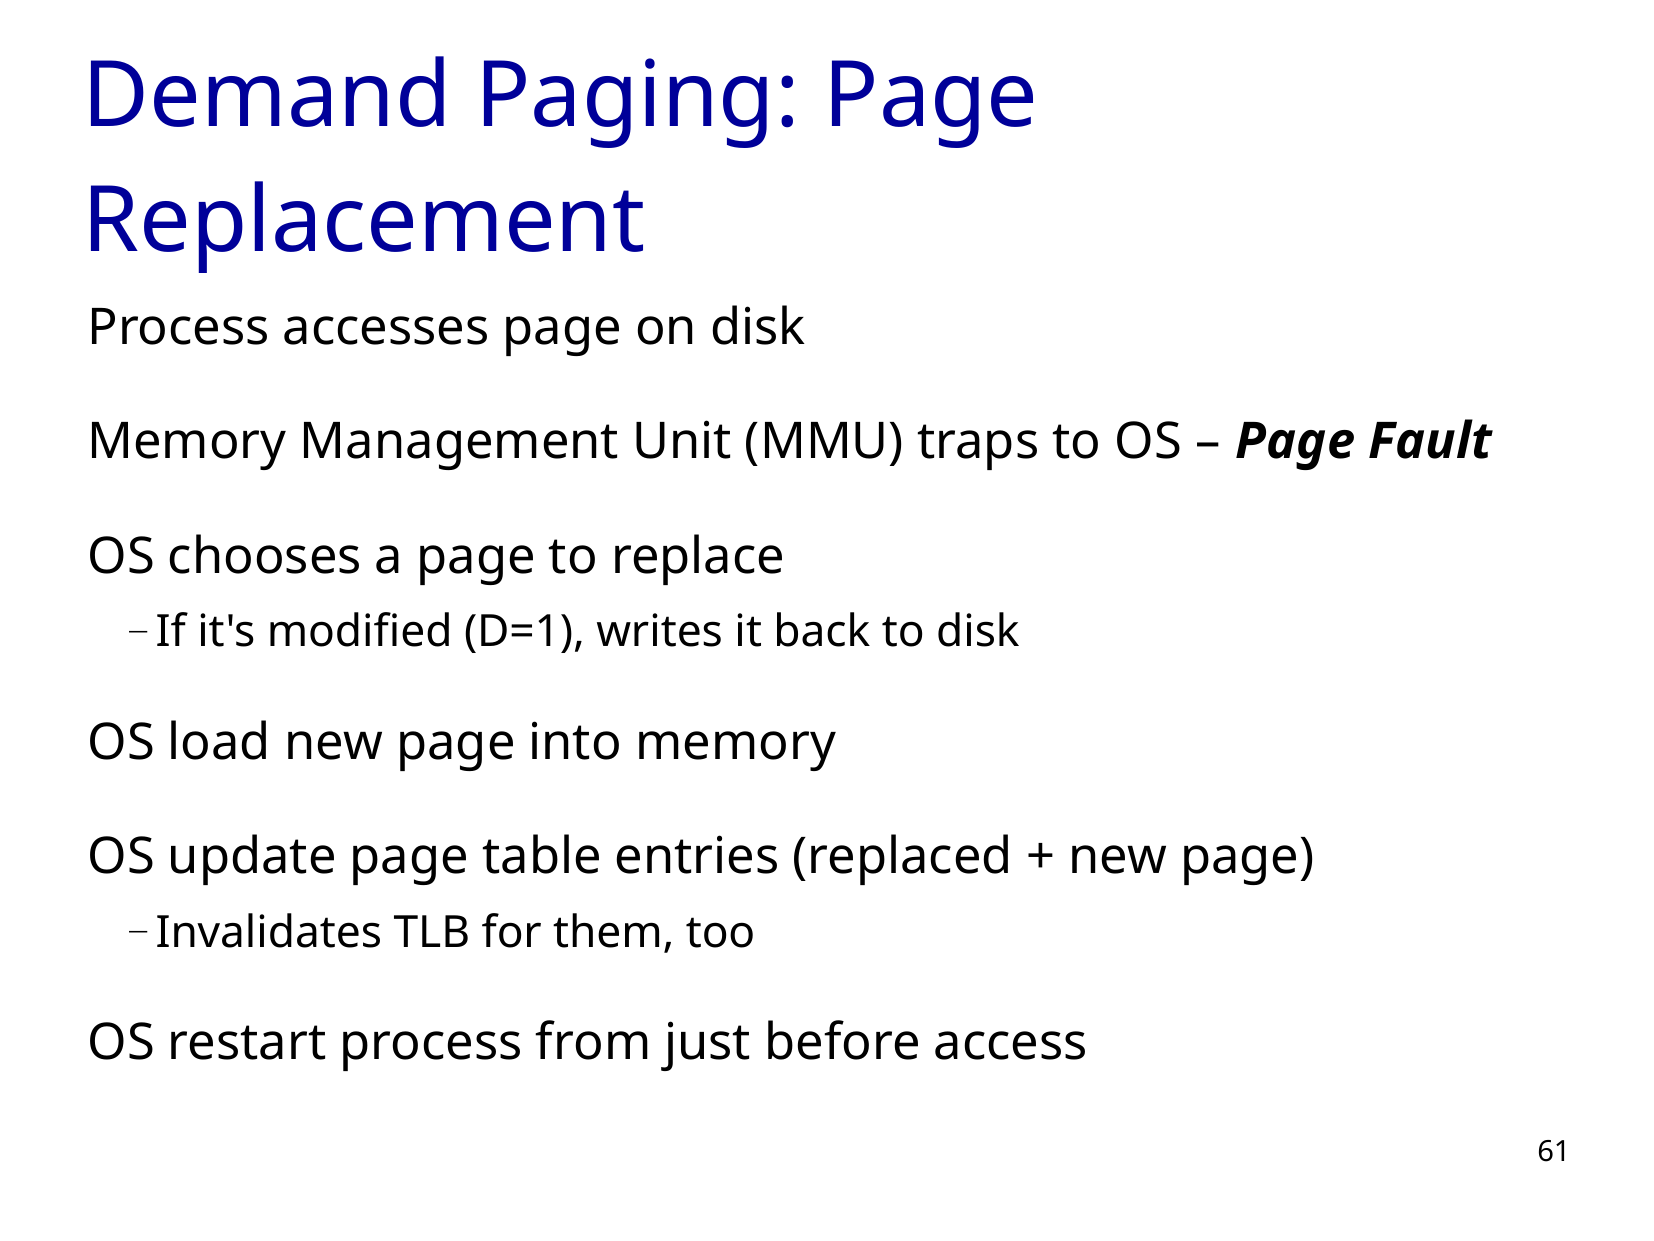

# Demand Paging: Page Replacement
Process accesses page on disk
Memory Management Unit (MMU) traps to OS – Page Fault
OS chooses a page to replace
If it's modified (D=1), writes it back to disk
OS load new page into memory
OS update page table entries (replaced + new page)
Invalidates TLB for them, too
OS restart process from just before access
61